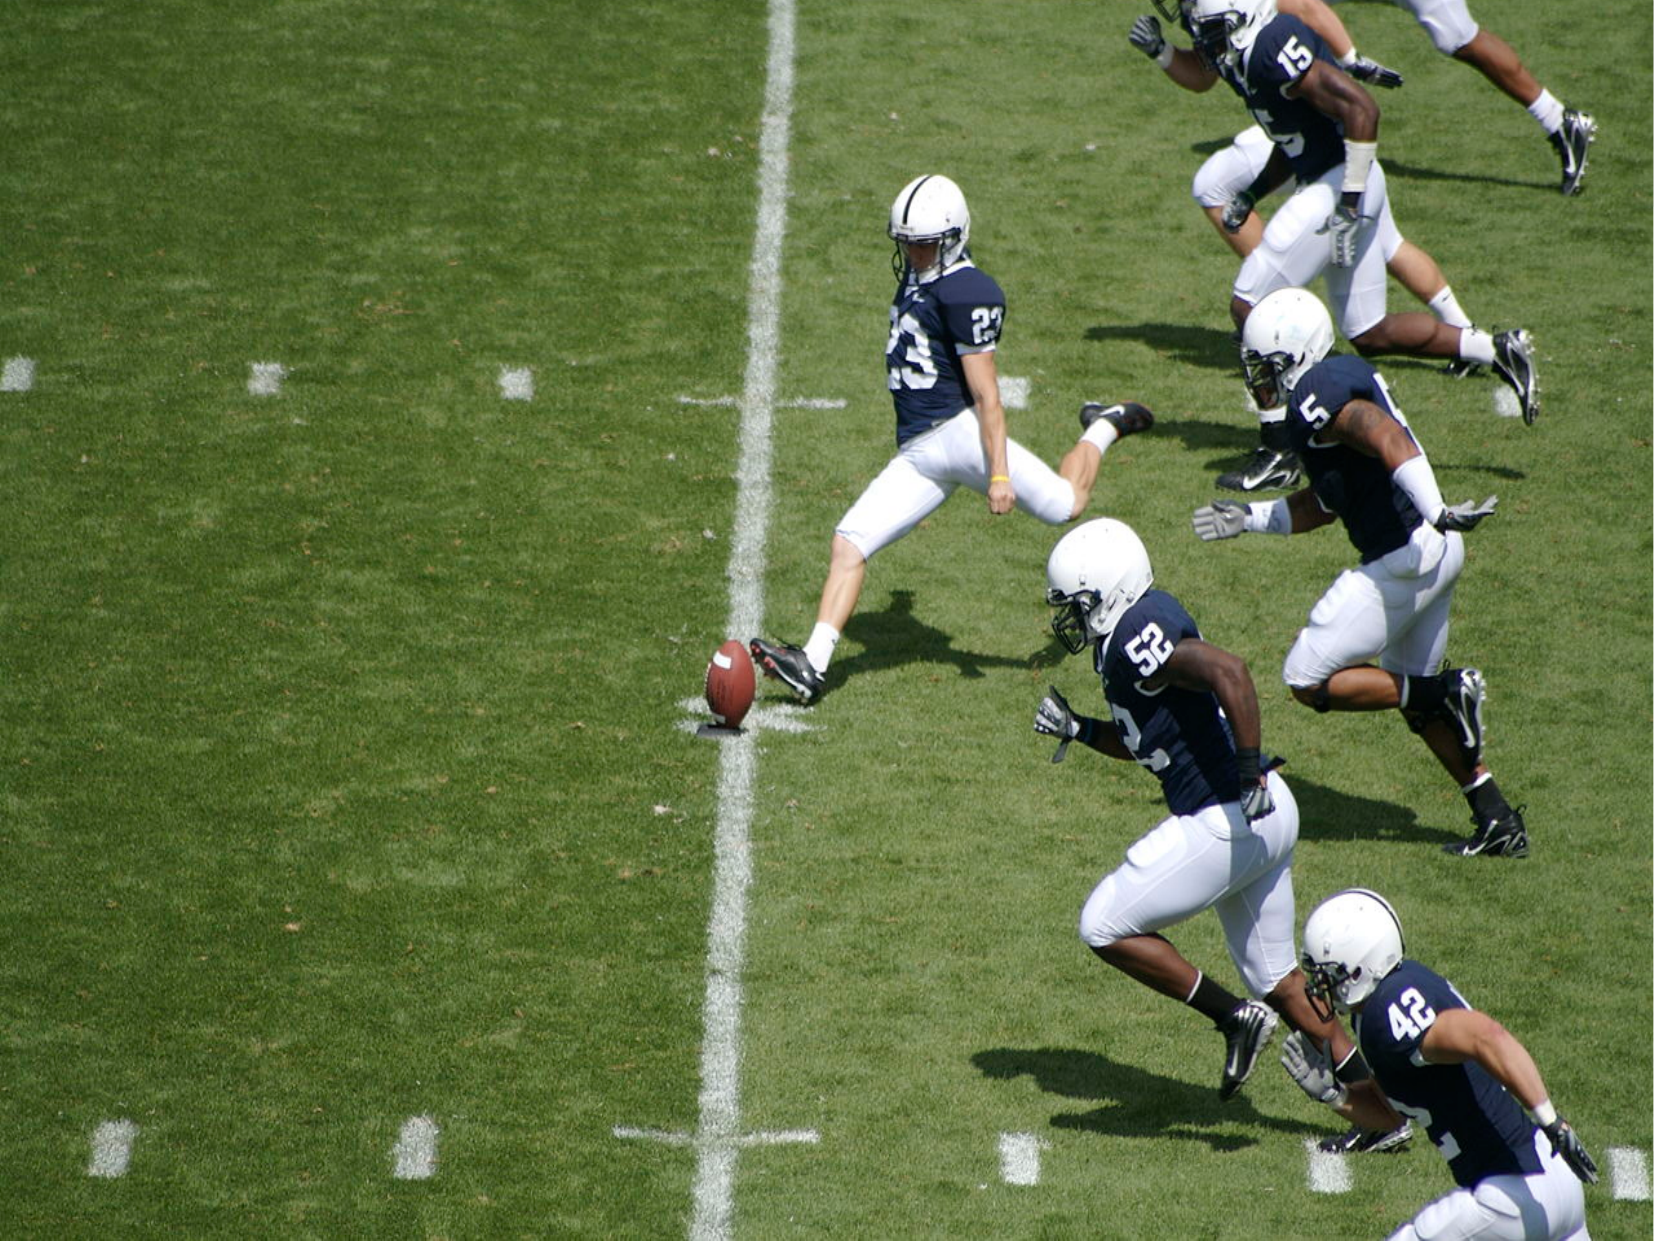

5
LibreOffice Berlin 2012 Conference Presentation Template